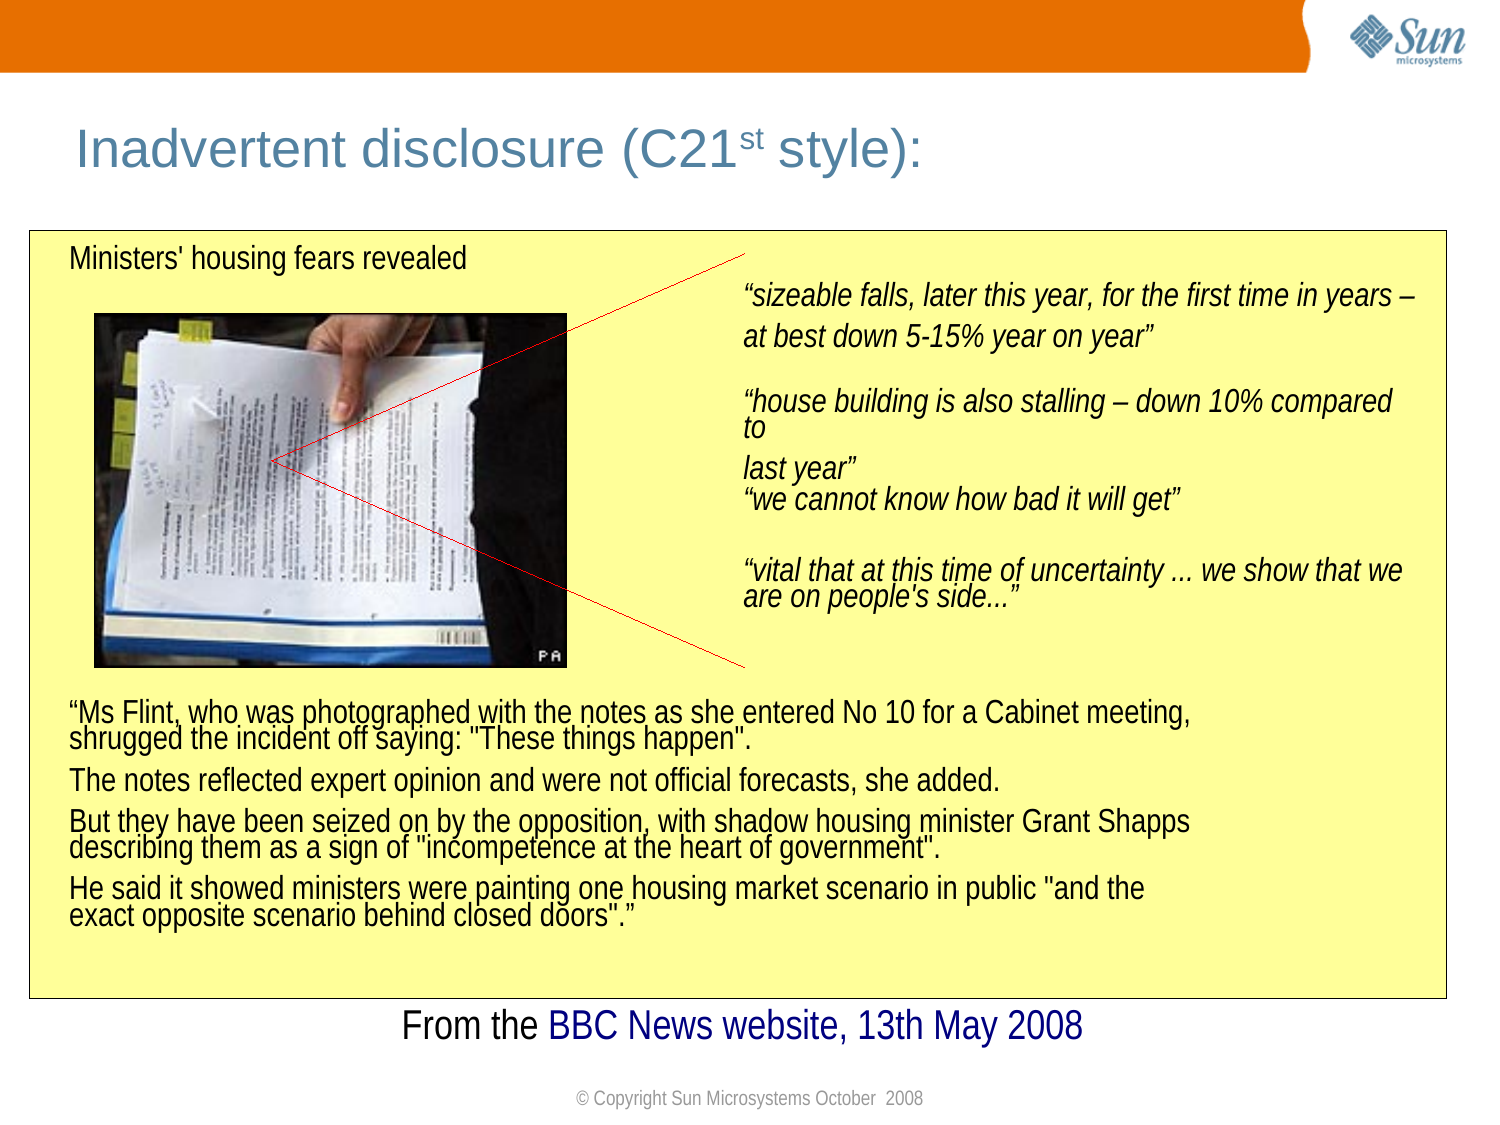

# Inadvertent disclosure (C21st style):
Ministers' housing fears revealed
“Ms Flint, who was photographed with the notes as she entered No 10 for a Cabinet meeting, shrugged the incident off saying: "These things happen".
The notes reflected expert opinion and were not official forecasts, she added.
But they have been seized on by the opposition, with shadow housing minister Grant Shapps describing them as a sign of "incompetence at the heart of government".
He said it showed ministers were painting one housing market scenario in public "and the exact opposite scenario behind closed doors".”
“sizeable falls, later this year, for the first time in years –
at best down 5-15% year on year”
“house building is also stalling – down 10% compared to
last year”
“we cannot know how bad it will get”
“vital that at this time of uncertainty ... we show that we are on people's side...”
From the BBC News website, 13th May 2008